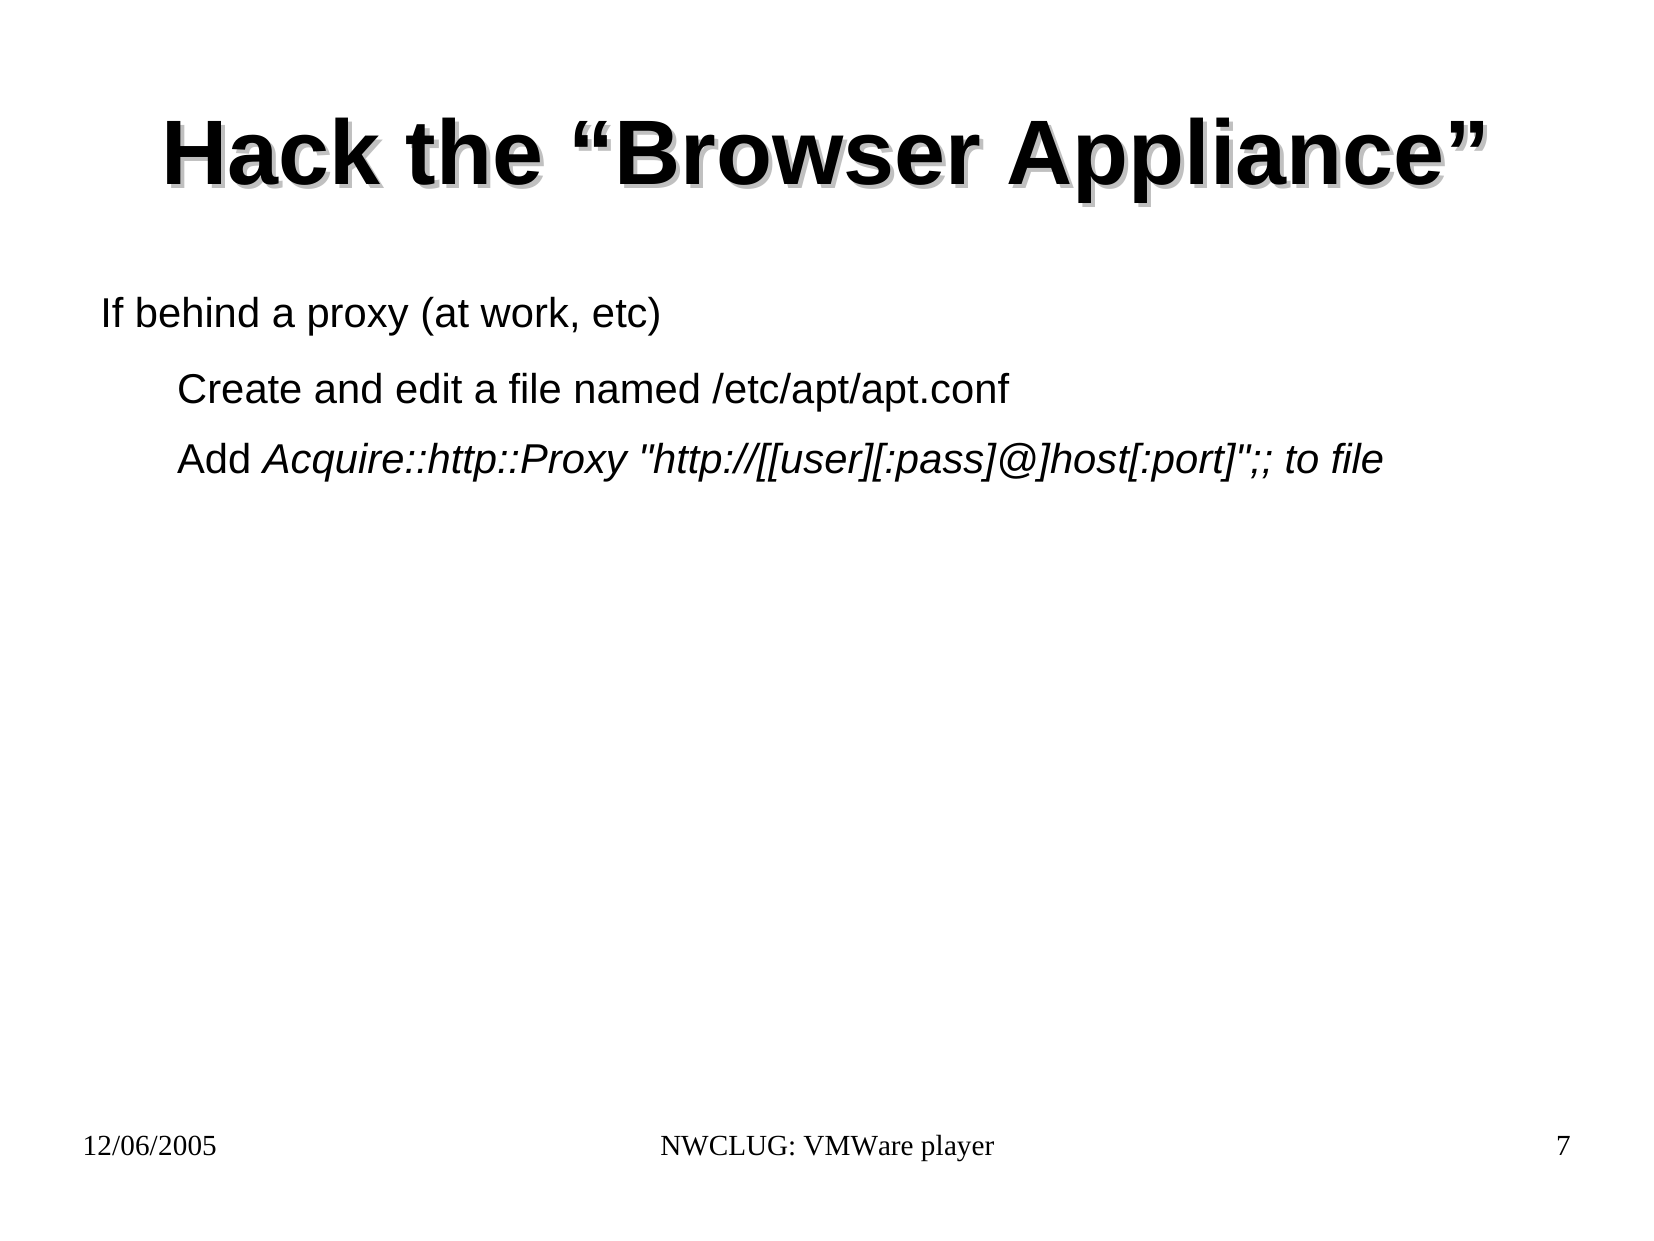

# Hack the “Browser Appliance”
If behind a proxy (at work, etc)
Create and edit a file named /etc/apt/apt.conf
Add Acquire::http::Proxy "http://[[user][:pass]@]host[:port]";; to file
12/06/2005
NWCLUG: VMWare player
7